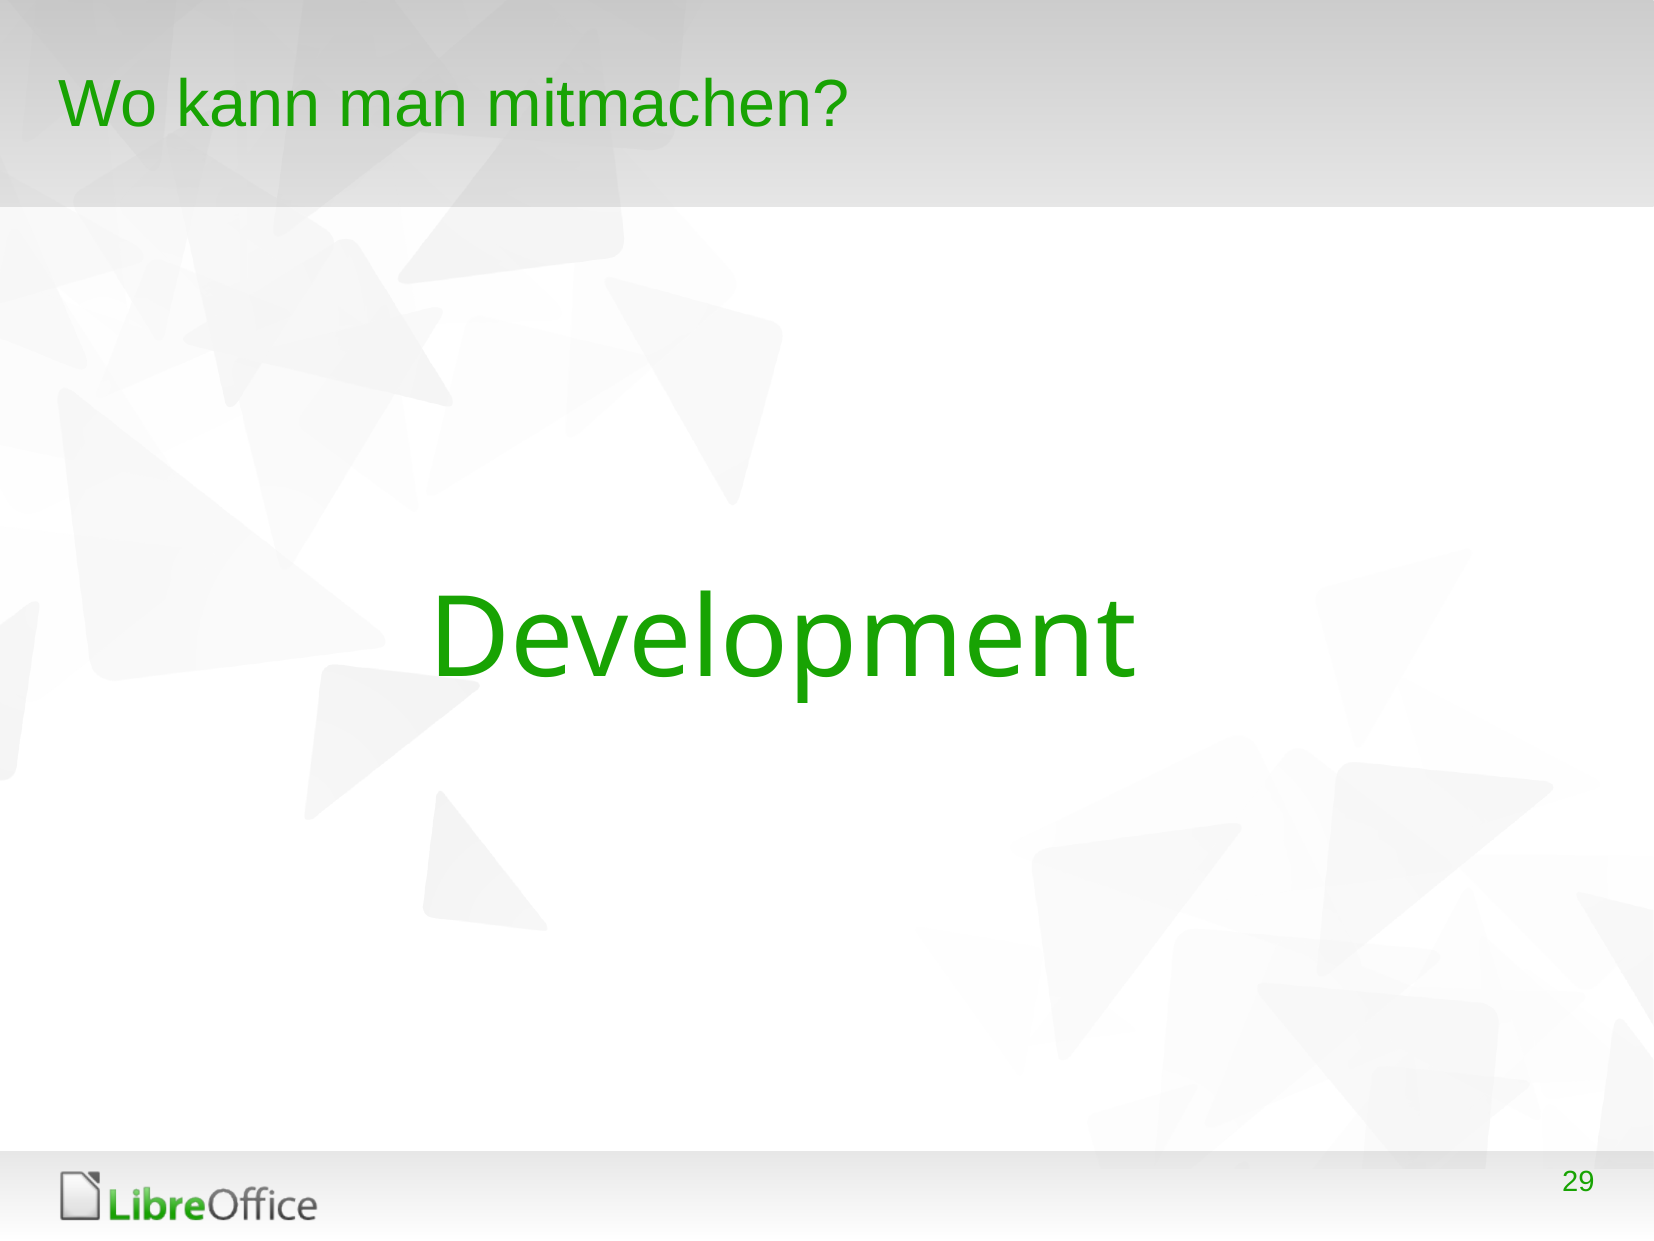

# Wo kann man mitmachen?
Development
29